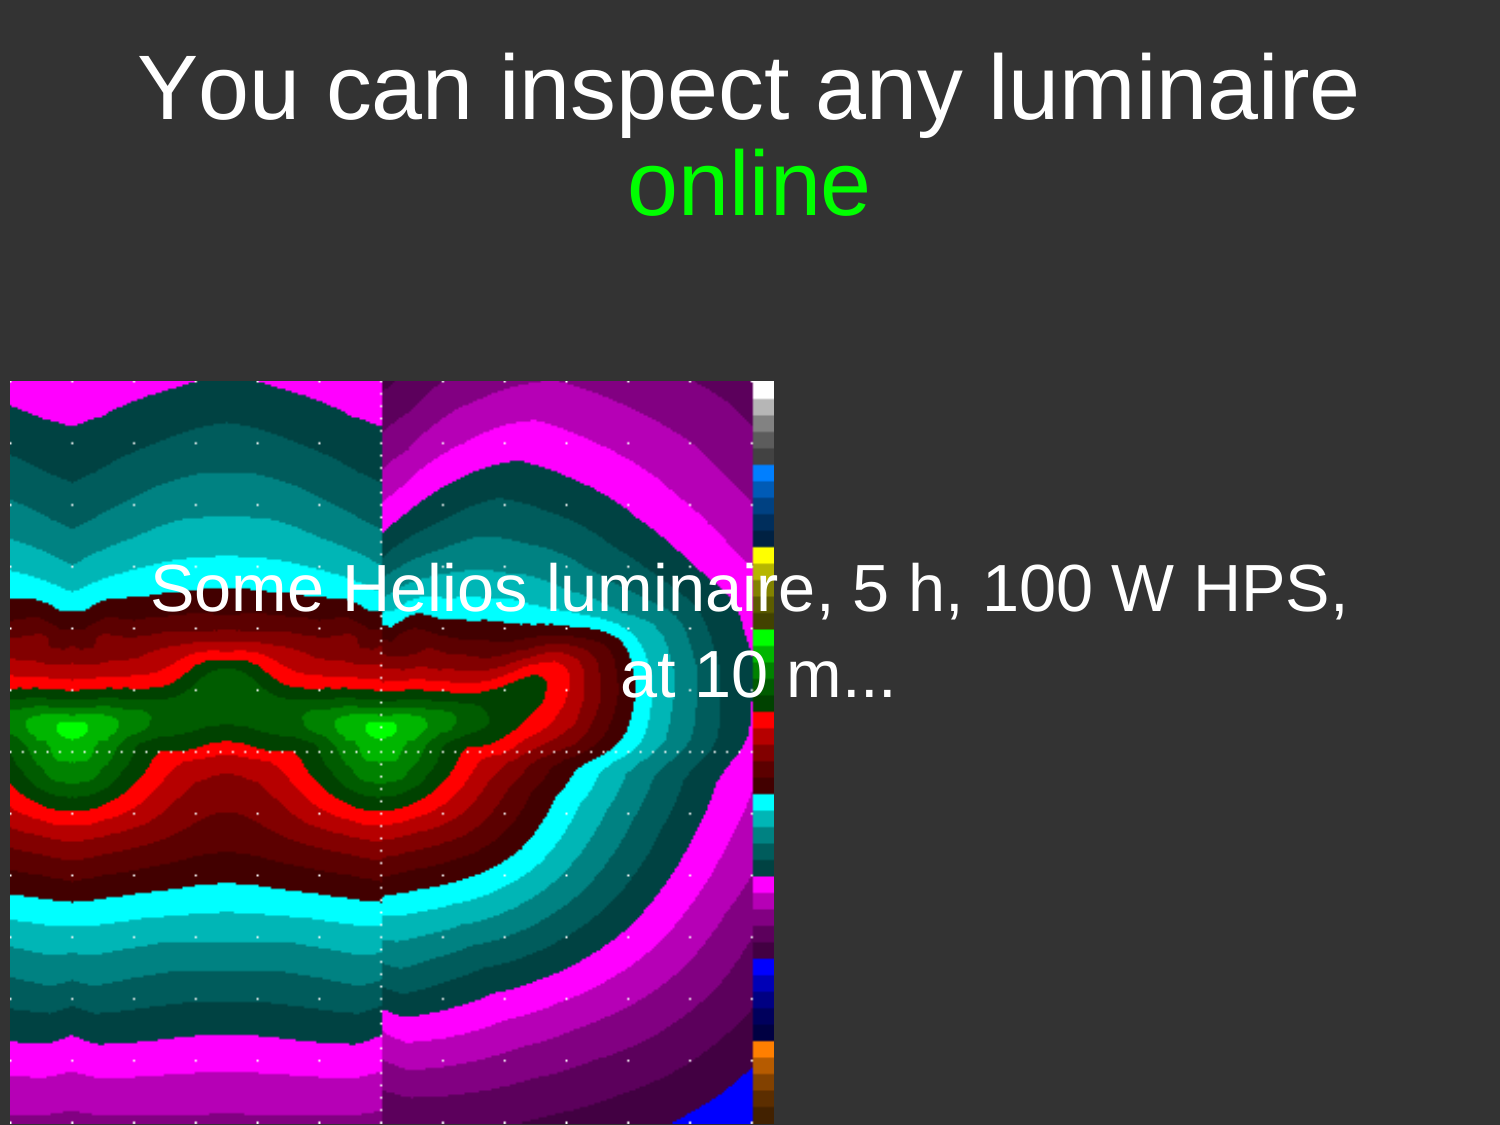

# You can inspect any luminaire online
Some Helios luminaire, 5 h, 100 W HPS,
 at 10 m...